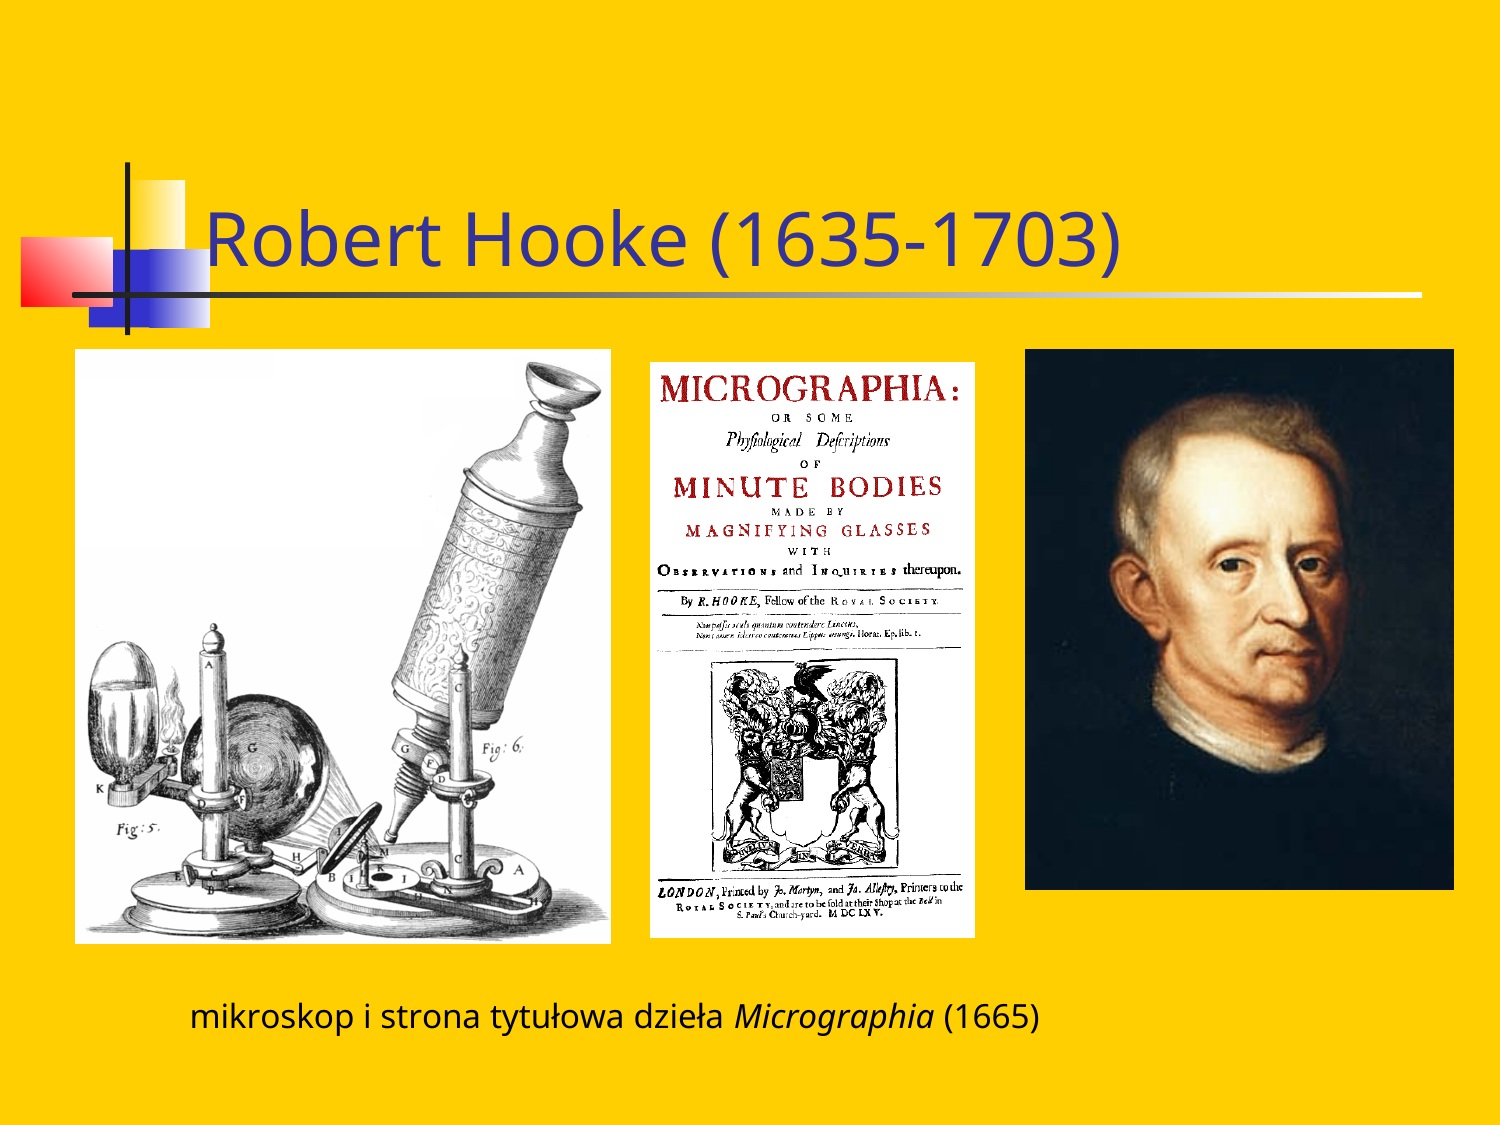

# Robert Hooke (1635-1703)
mikroskop i strona tytułowa dzieła Micrographia (1665)